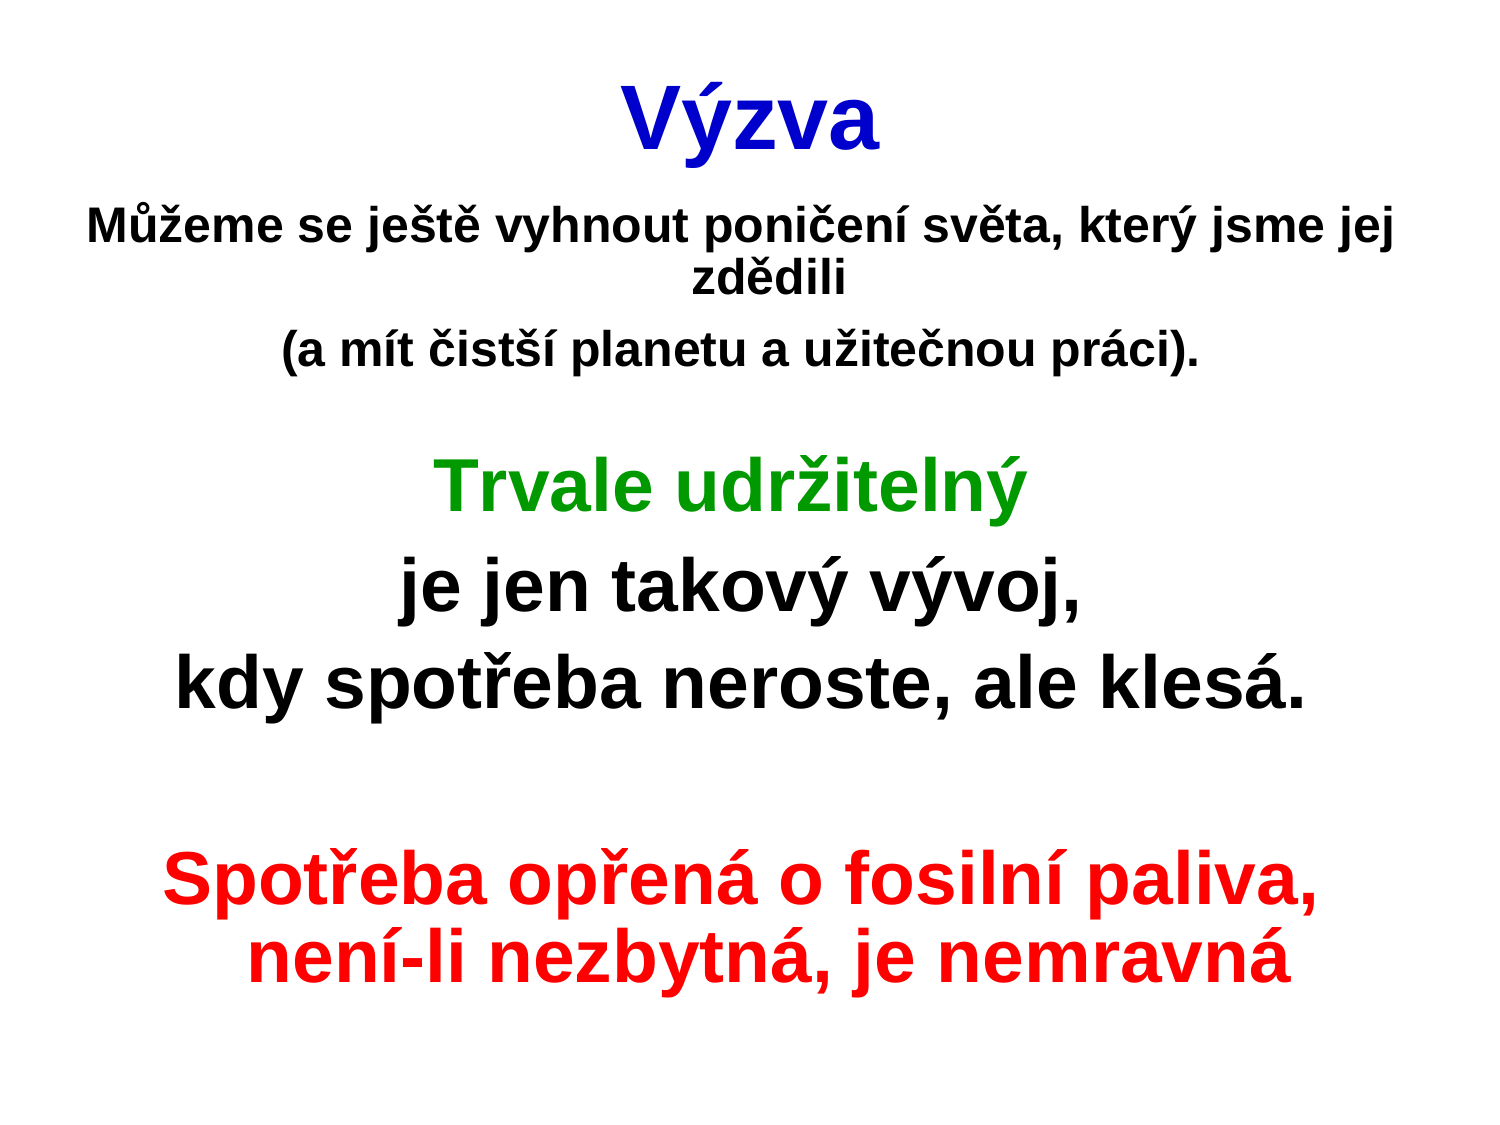

# Výzva
Můžeme se ještě vyhnout poničení světa, který jsme jej zdědili
(a mít čistší planetu a užitečnou práci).
‏Trvale udržitelný
je jen takový vývoj,
kdy spotřeba neroste, ale klesá.
Spotřeba opřená o fosilní paliva, není-li nezbytná, je nemravná